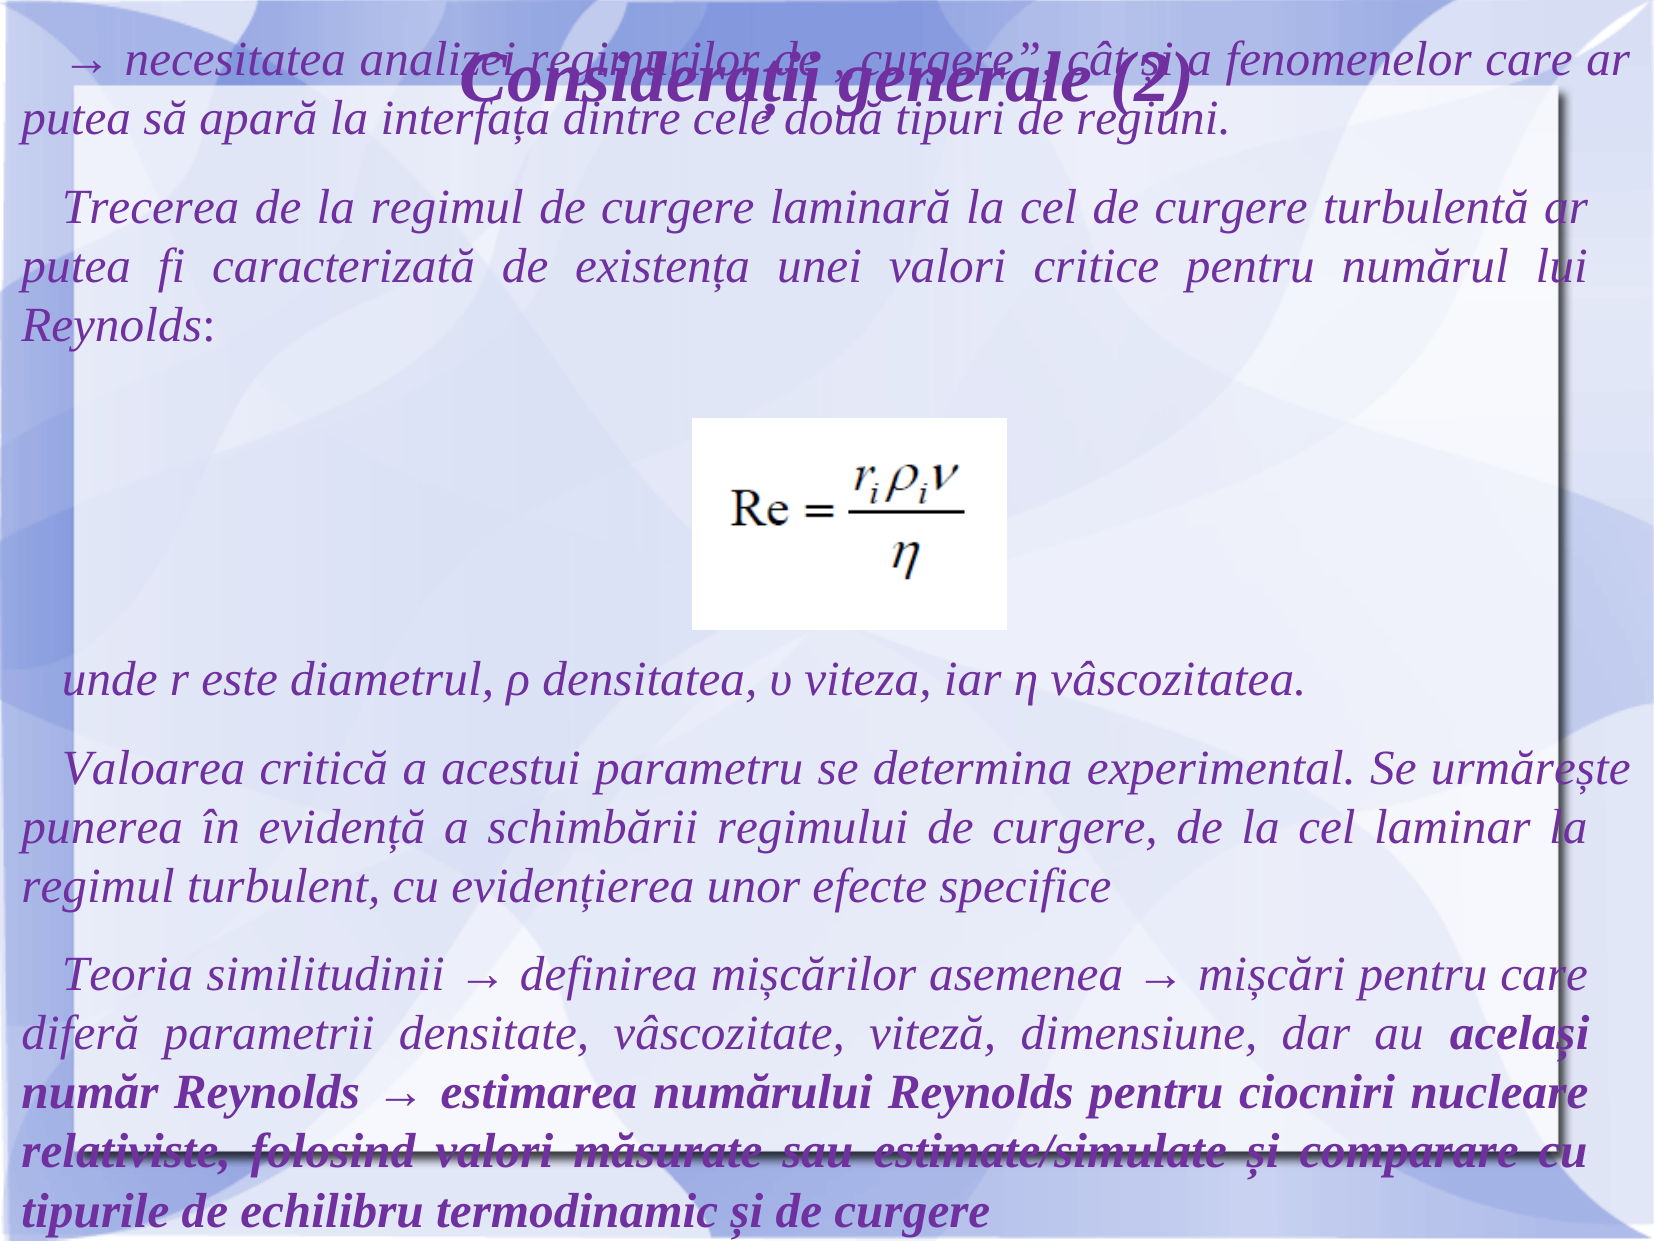

→ necesitatea analizei regimurilor de „curgere”, cât și a fenomenelor care ar putea să apară la interfața dintre cele două tipuri de regiuni.
Trecerea de la regimul de curgere laminară la cel de curgere turbulentă ar putea fi caracterizată de existența unei valori critice pentru numărul lui Reynolds:
unde r este diametrul, ρ densitatea, υ viteza, iar η vâscozitatea.
Valoarea critică a acestui parametru se determina experimental. Se urmărește punerea în evidență a schimbării regimului de curgere, de la cel laminar la regimul turbulent, cu evidențierea unor efecte specifice
Teoria similitudinii → definirea mișcărilor asemenea → mișcări pentru care diferă parametrii densitate, vâscozitate, viteză, dimensiune, dar au același număr Reynolds → estimarea numărului Reynolds pentru ciocniri nucleare relativiste, folosind valori măsurate sau estimate/simulate și comparare cu tipurile de echilibru termodinamic și de curgere
# Considerații generale (2)